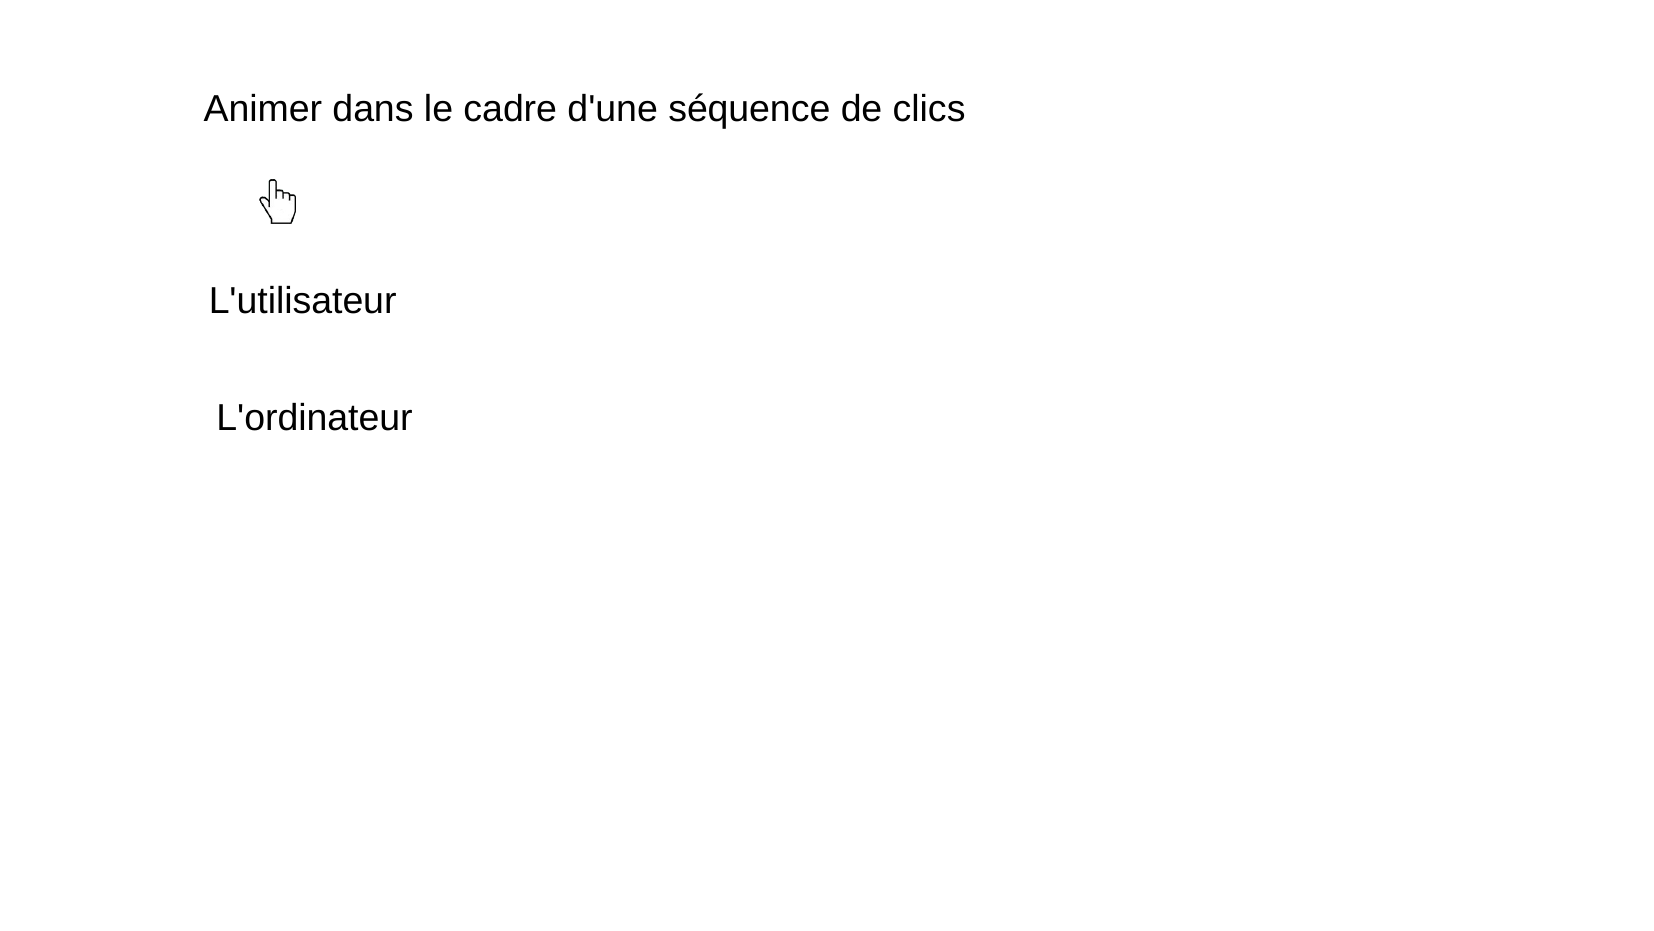

Animer dans le cadre d'une séquence de clics
L'utilisateur
L'ordinateur